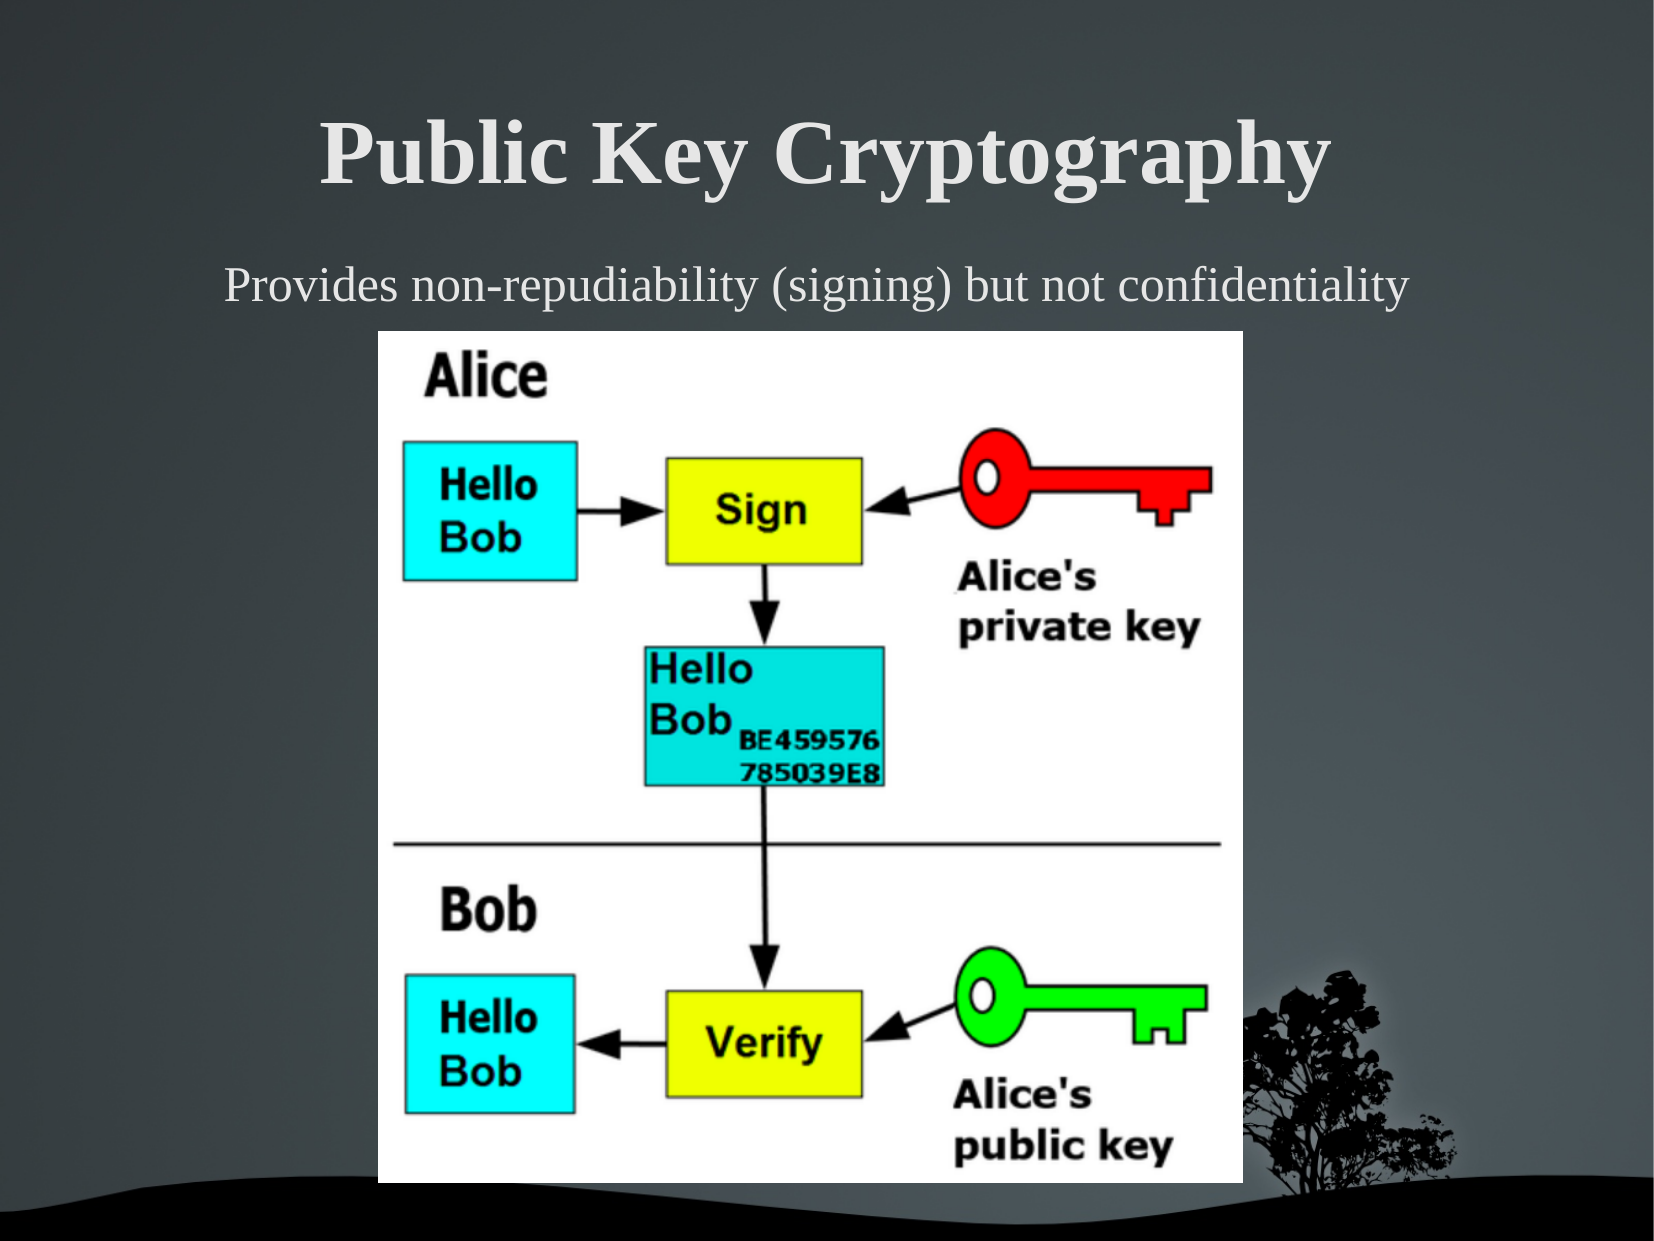

# Public Key Cryptography
Provides non-repudiability (signing) but not confidentiality